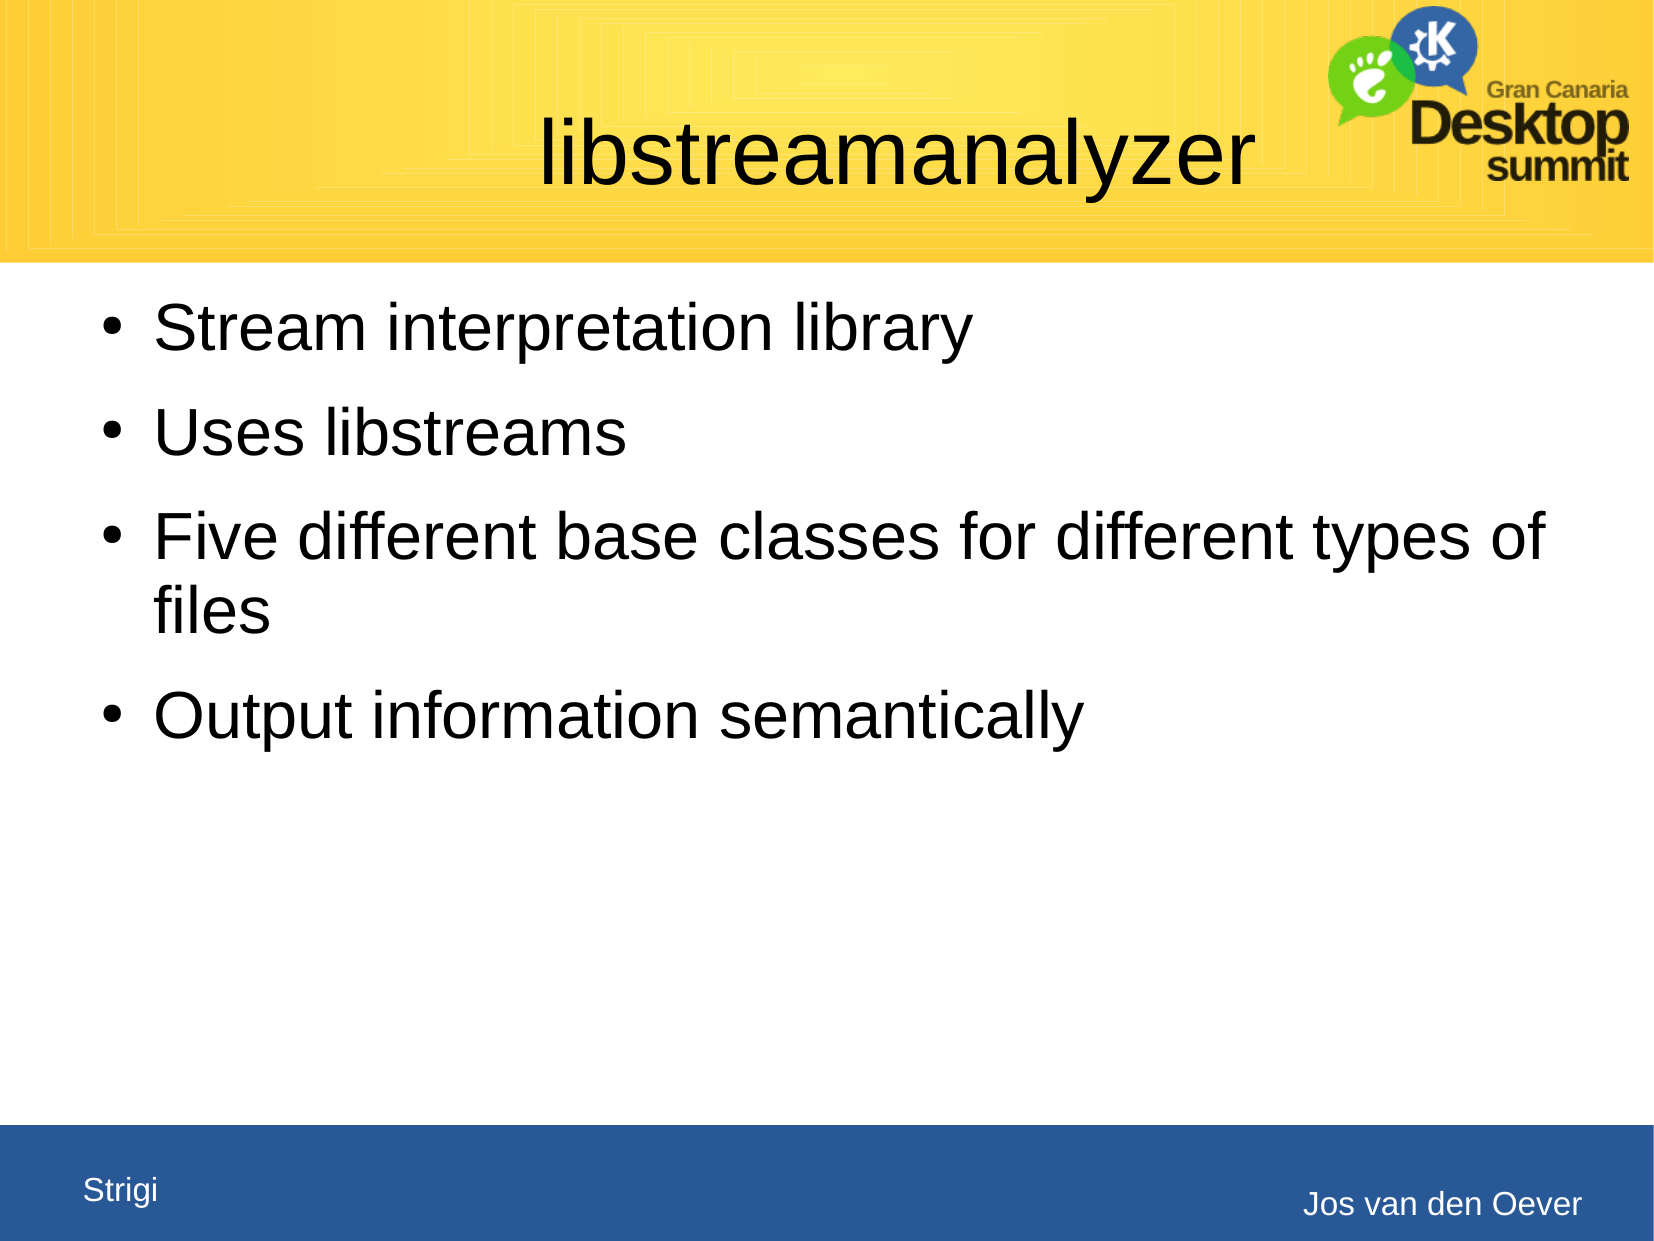

# libstreamanalyzer
Stream interpretation library
Uses libstreams
Five different base classes for different types of files
Output information semantically